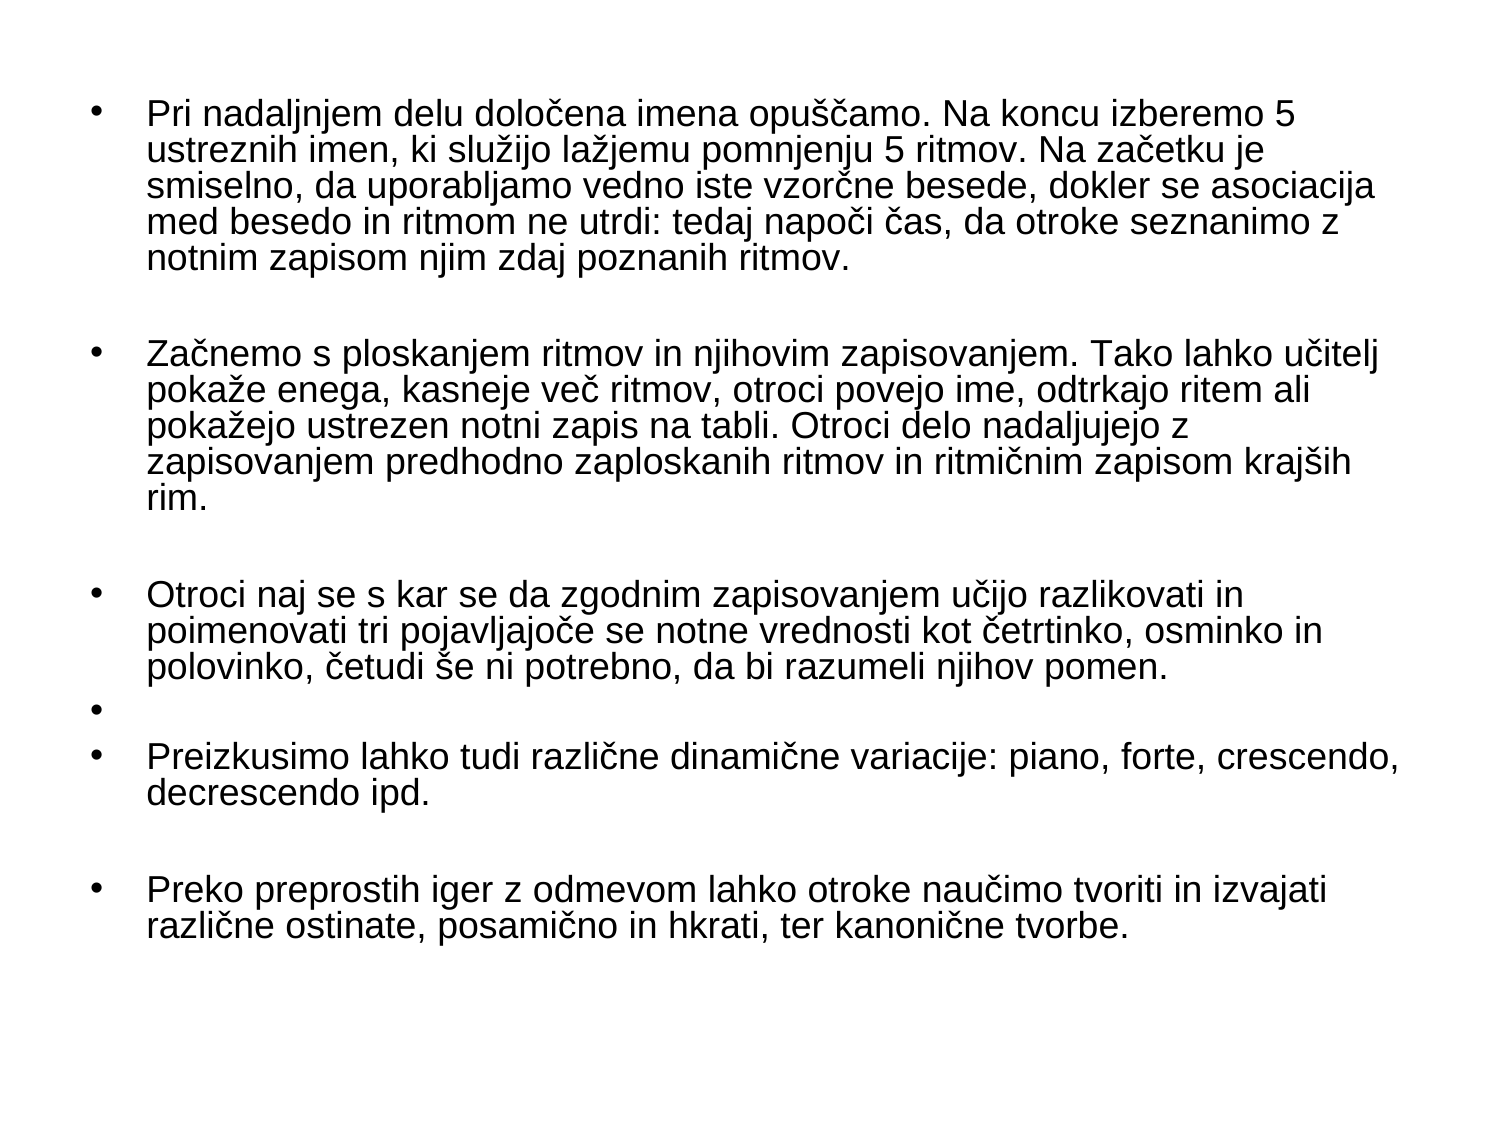

# Pri nadaljnjem delu določena imena opuščamo. Na koncu izberemo 5 ustreznih imen, ki služijo lažjemu pomnjenju 5 ritmov. Na začetku je smiselno, da uporabljamo vedno iste vzorčne besede, dokler se asociacija med besedo in ritmom ne utrdi: tedaj napoči čas, da otroke seznanimo z notnim zapisom njim zdaj poznanih ritmov.
Začnemo s ploskanjem ritmov in njihovim zapisovanjem. Tako lahko učitelj pokaže enega, kasneje več ritmov, otroci povejo ime, odtrkajo ritem ali pokažejo ustrezen notni zapis na tabli. Otroci delo nadaljujejo z zapisovanjem predhodno zaploskanih ritmov in ritmičnim zapisom krajših rim.
Otroci naj se s kar se da zgodnim zapisovanjem učijo razlikovati in poimenovati tri pojavljajoče se notne vrednosti kot četrtinko, osminko in polovinko, četudi še ni potrebno, da bi razumeli njihov pomen.
Preizkusimo lahko tudi različne dinamične variacije: piano, forte, crescendo, decrescendo ipd.
Preko preprostih iger z odmevom lahko otroke naučimo tvoriti in izvajati različne ostinate, posamično in hkrati, ter kanonične tvorbe.